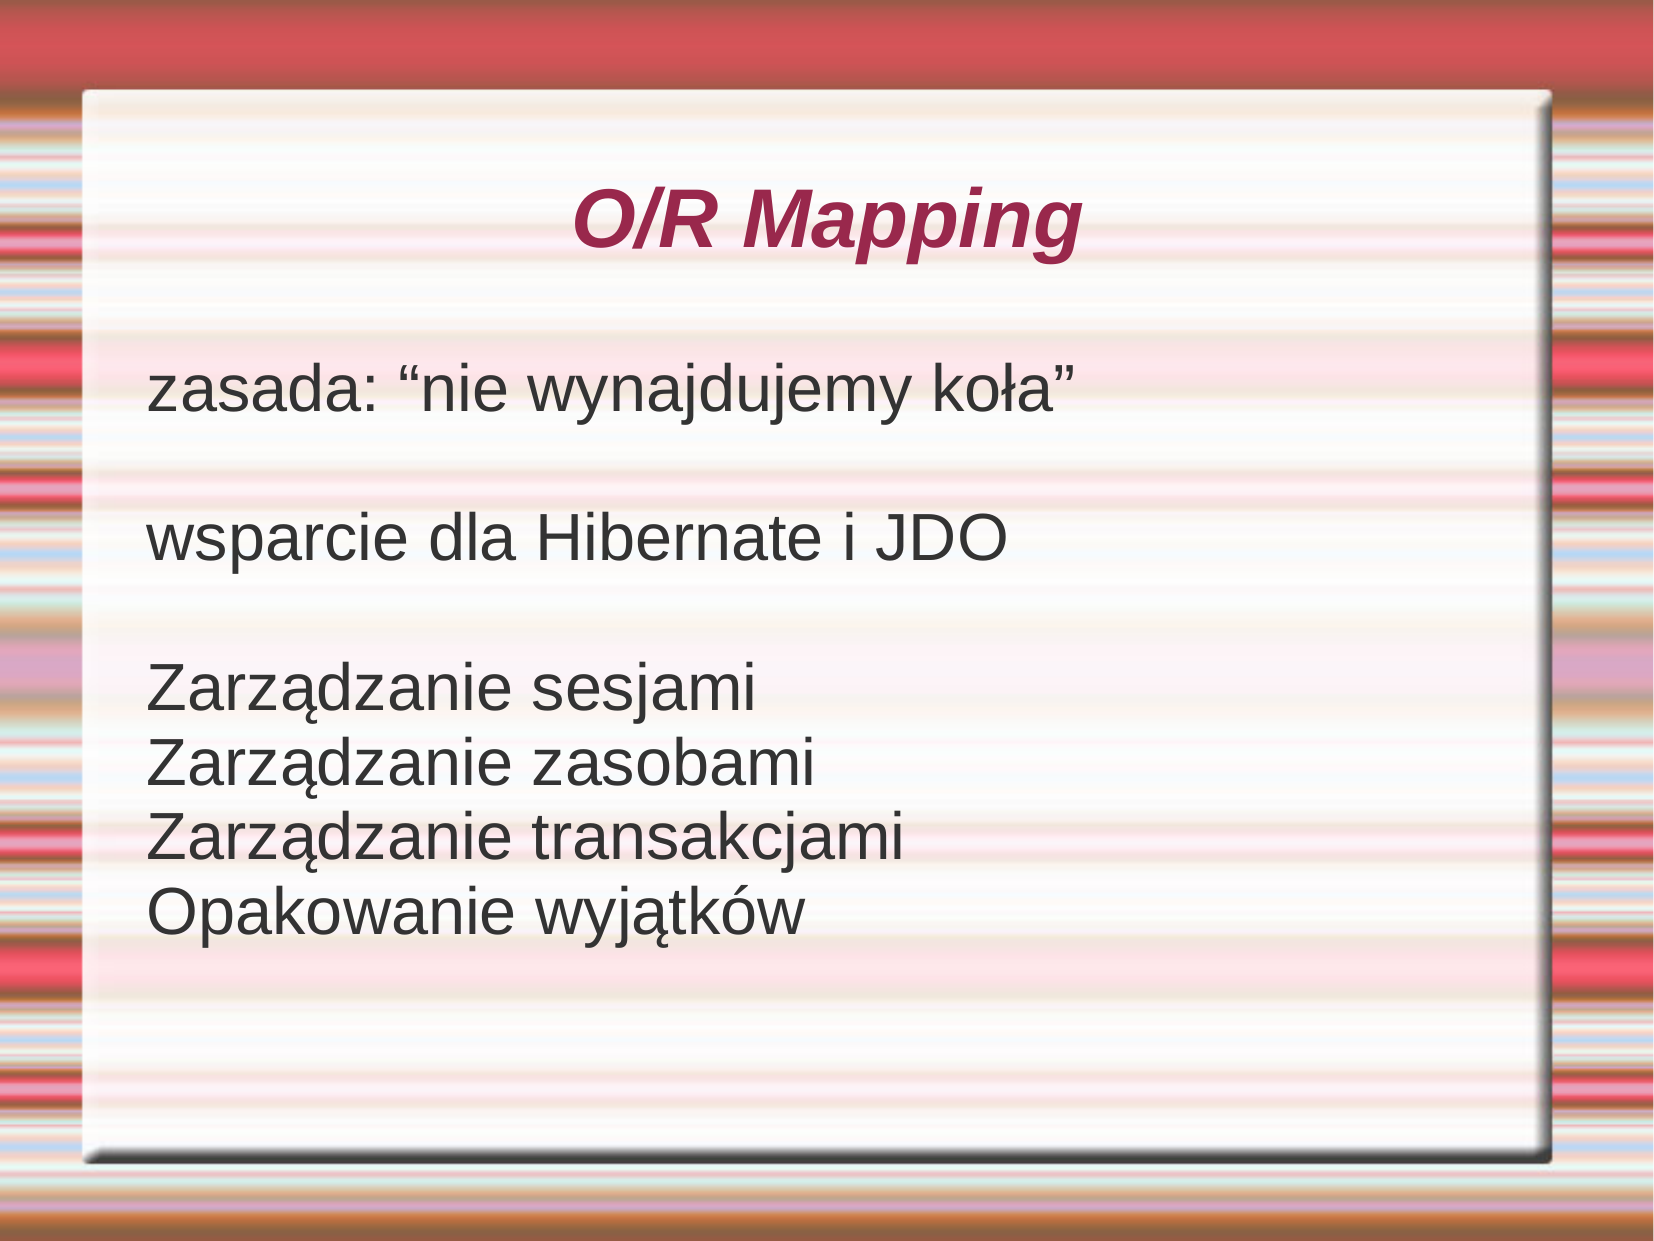

# O/R Mapping
zasada: “nie wynajdujemy koła”
wsparcie dla Hibernate i JDO
Zarządzanie sesjami
Zarządzanie zasobami
Zarządzanie transakcjami
Opakowanie wyjątków